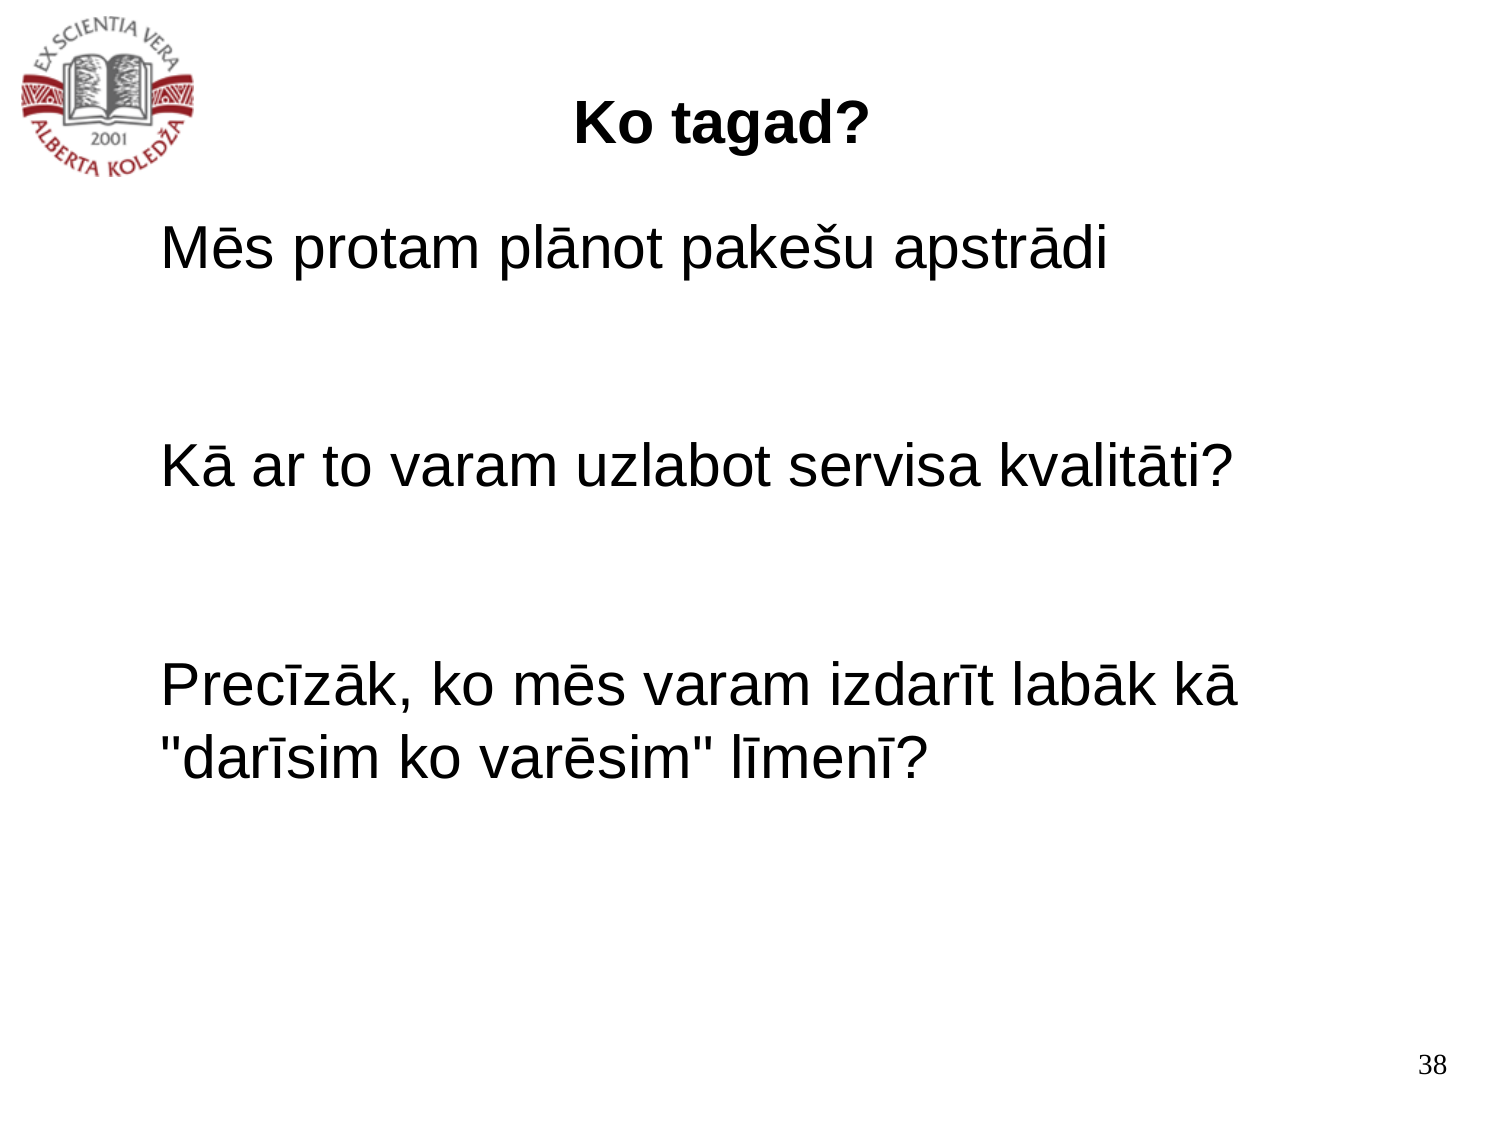

# Ko tagad?
Mēs protam plānot pakešu apstrādi
Kā ar to varam uzlabot servisa kvalitāti?
Precīzāk, ko mēs varam izdarīt labāk kā "darīsim ko varēsim" līmenī?